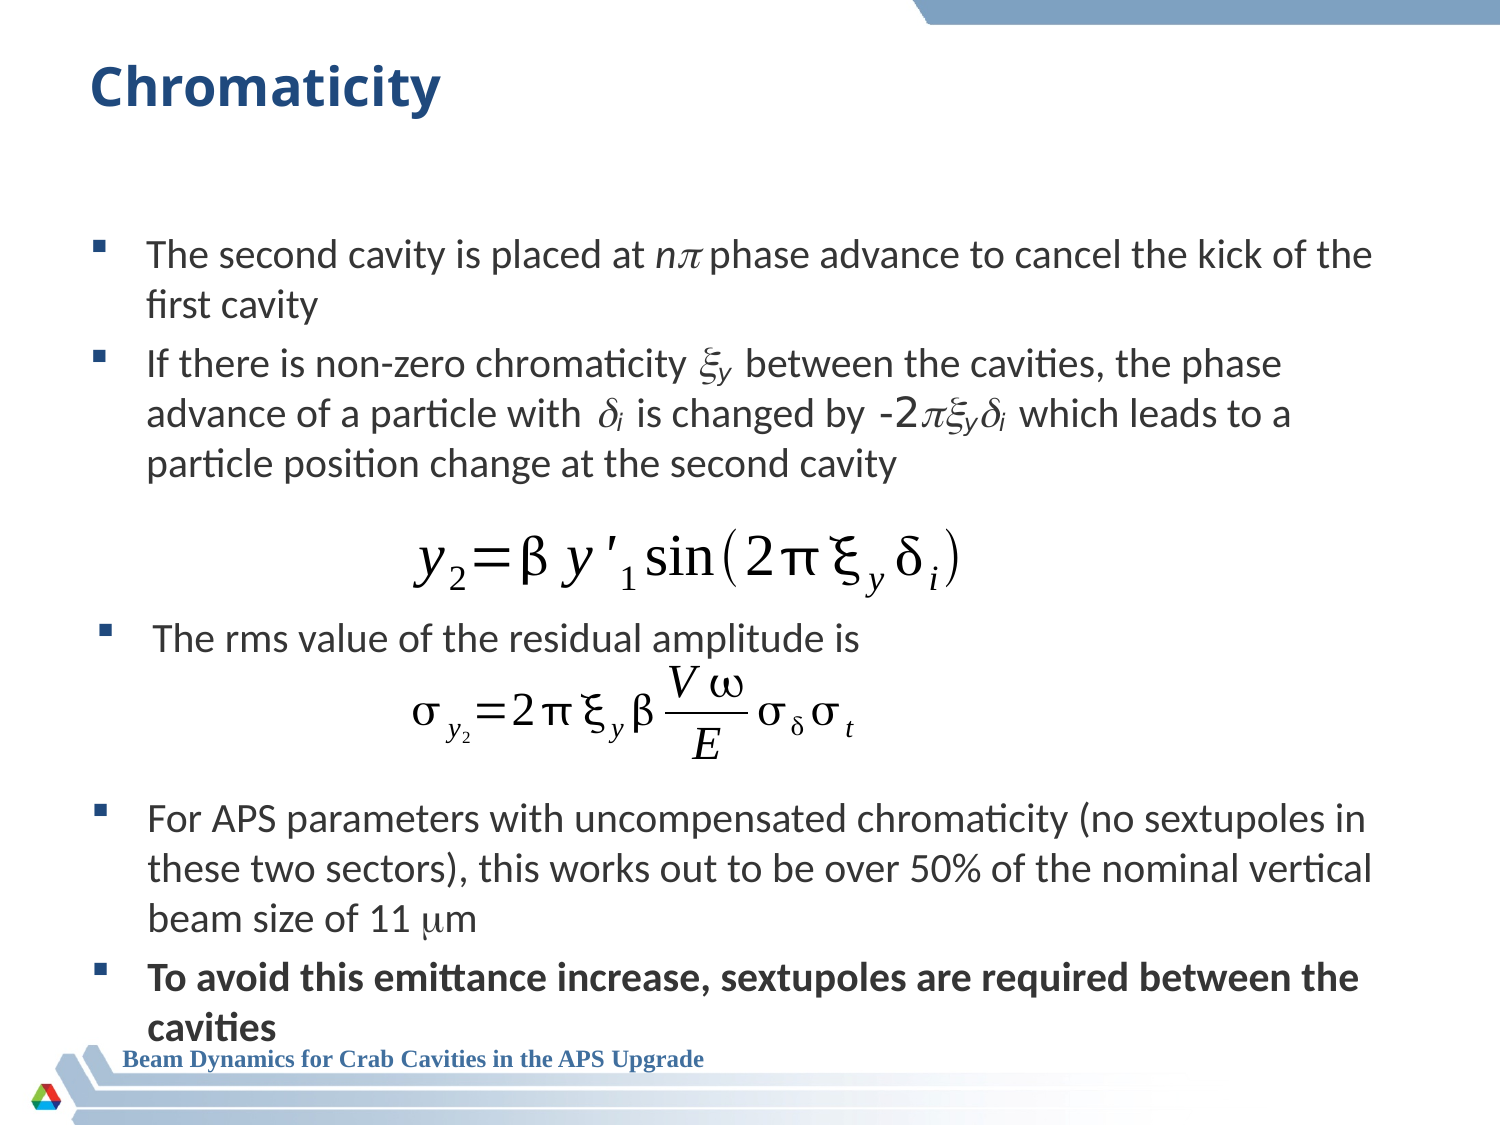

# Chromaticity
The second cavity is placed at n phase advance to cancel the kick of the first cavity
If there is non-zero chromaticity y between the cavities, the phase advance of a particle with i is changed by -2yi which leads to a particle position change at the second cavity
The rms value of the residual amplitude is
For APS parameters with uncompensated chromaticity (no sextupoles in these two sectors), this works out to be over 50% of the nominal vertical beam size of 11 m
To avoid this emittance increase, sextupoles are required between the cavities